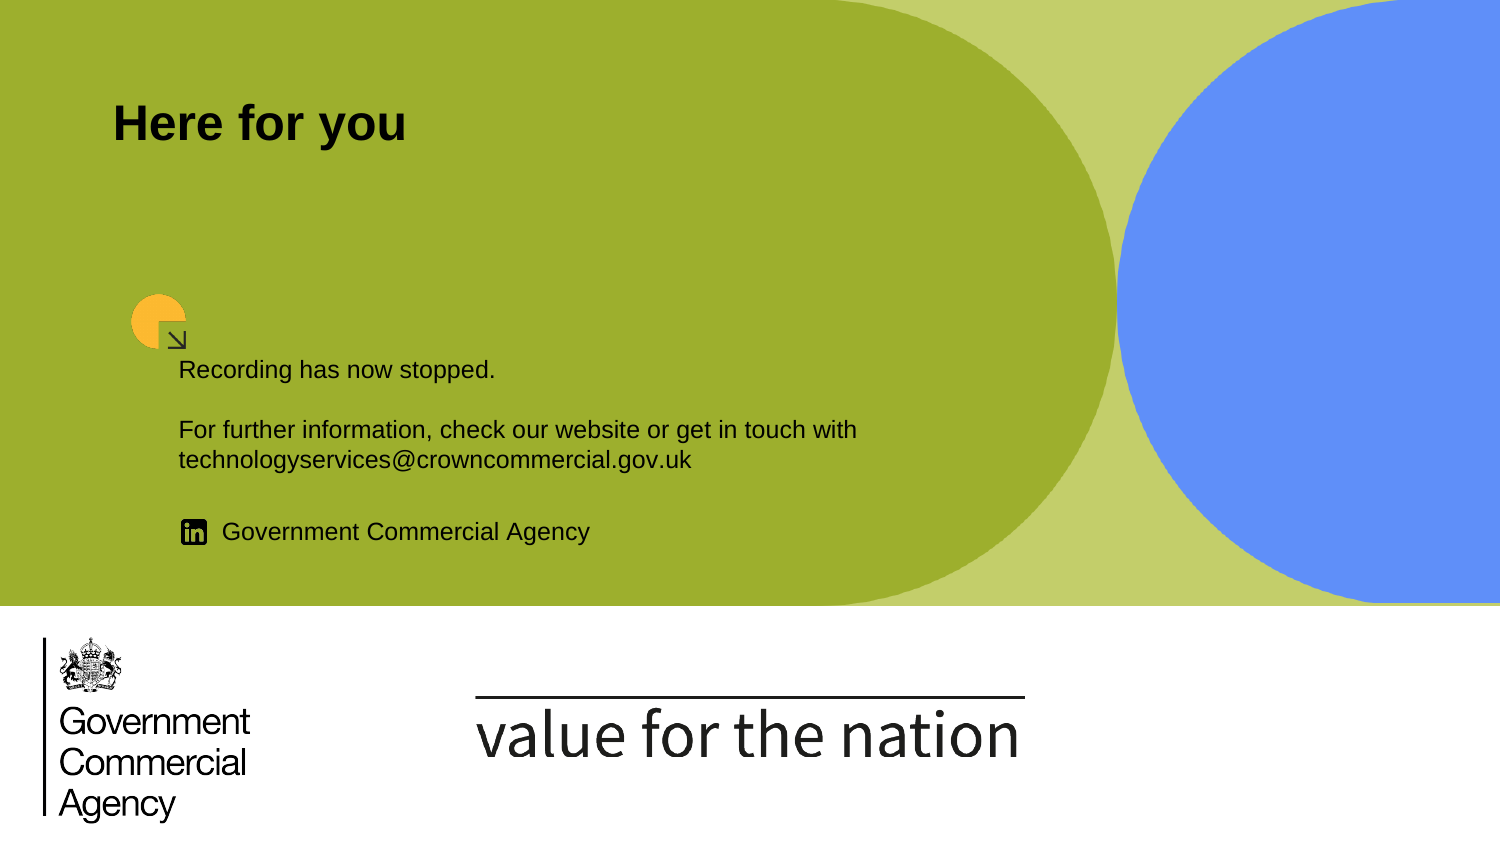

# Here for you
Recording has now stopped.
For further information, check our website or get in touch with technologyservices@crowncommercial.gov.uk